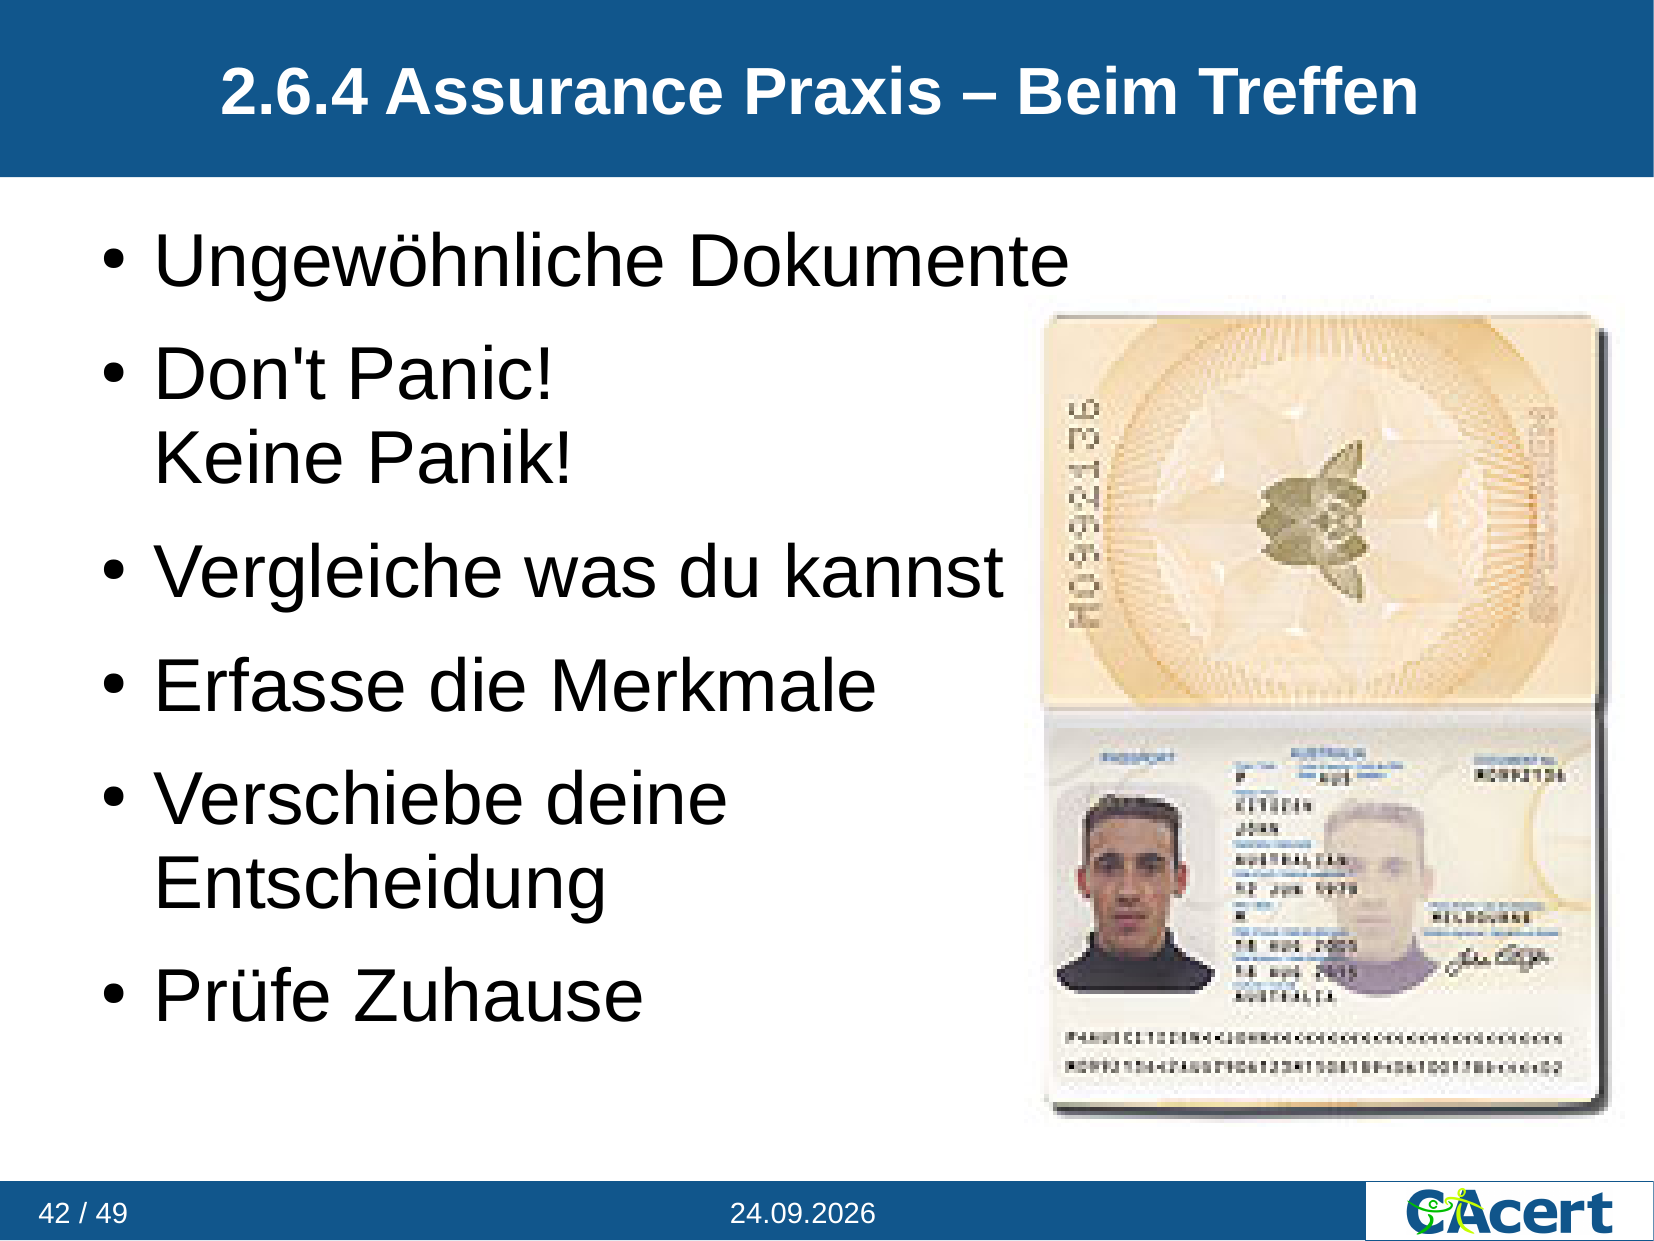

# 2.6.4 Assurance Praxis – Beim Treffen
Ungewöhnliche Dokumente
Don't Panic!
Keine Panik!
Vergleiche was du kannst
Erfasse die Merkmale
Verschiebe deine
Entscheidung
Prüfe Zuhause